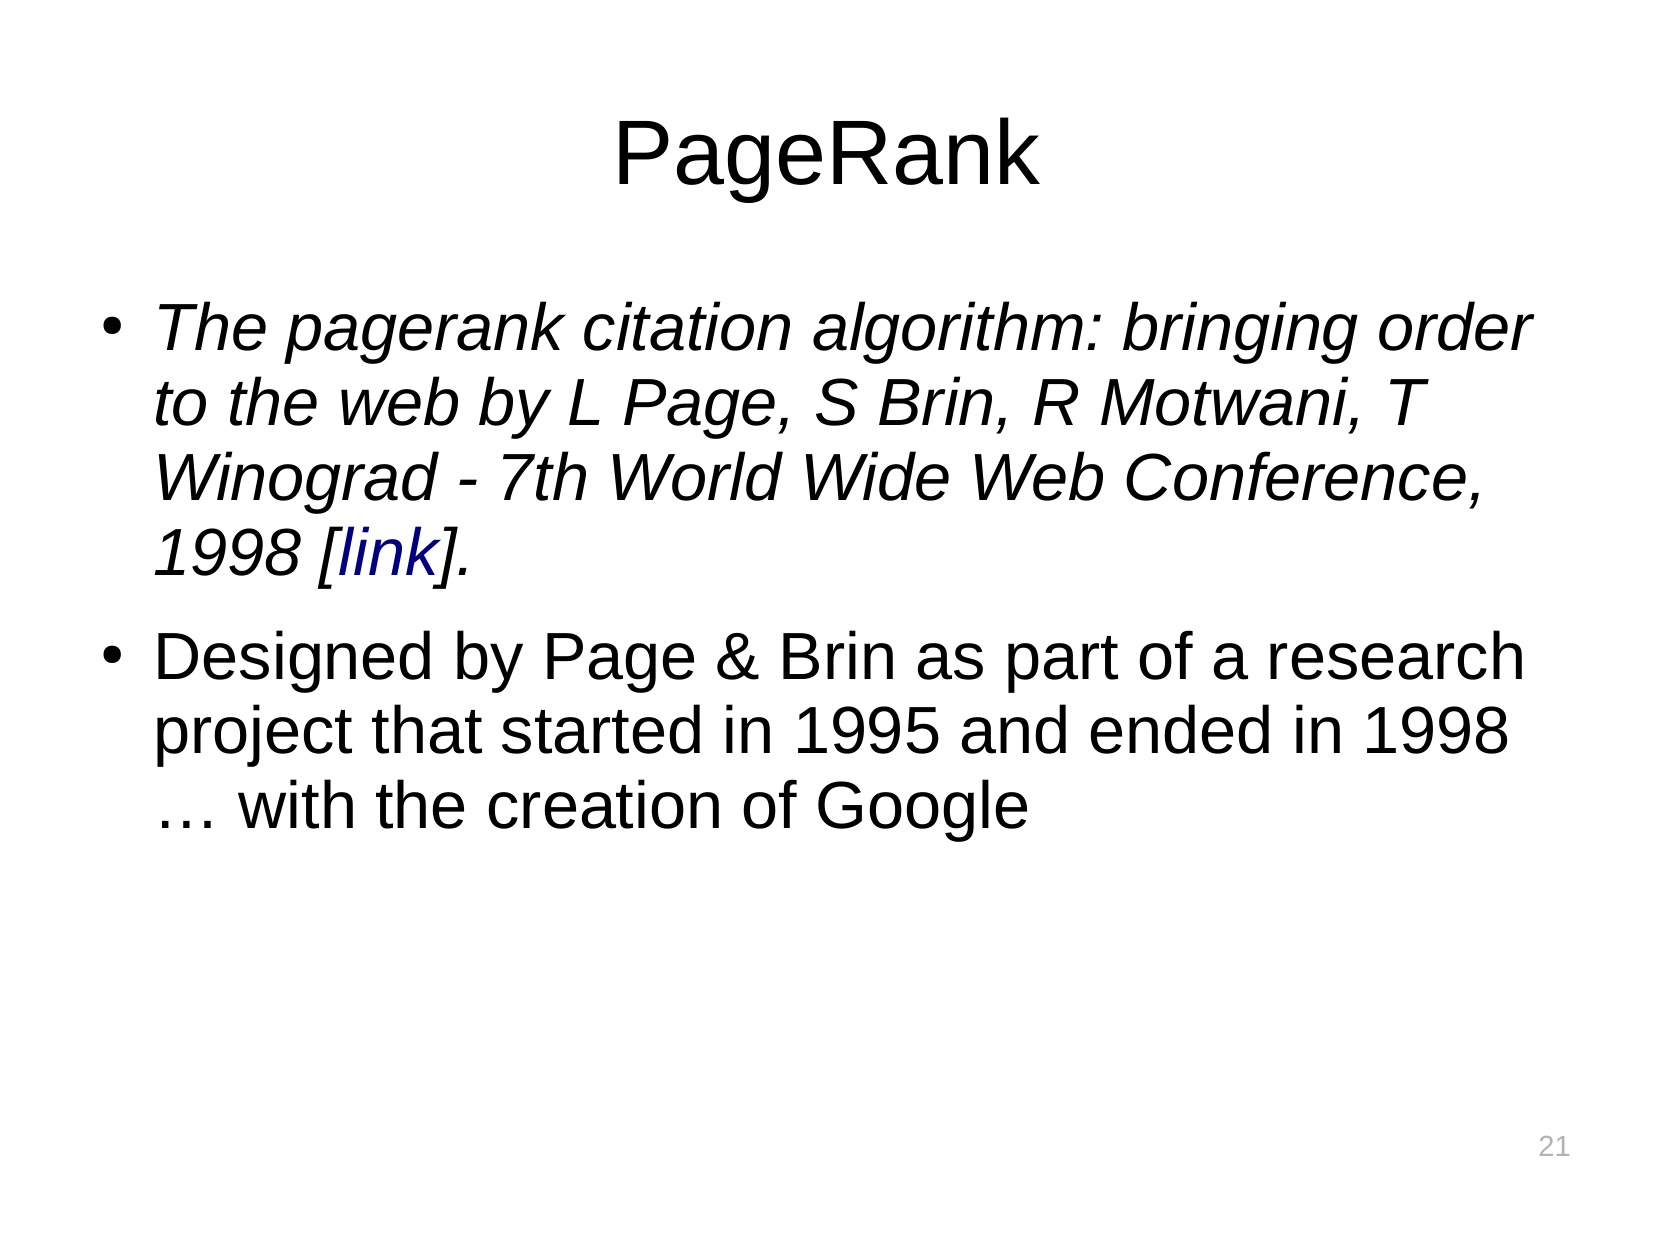

# PageRank
The pagerank citation algorithm: bringing order to the web by L Page, S Brin, R Motwani, T Winograd - 7th World Wide Web Conference, 1998 [link].
Designed by Page & Brin as part of a research project that started in 1995 and ended in 1998 … with the creation of Google
21